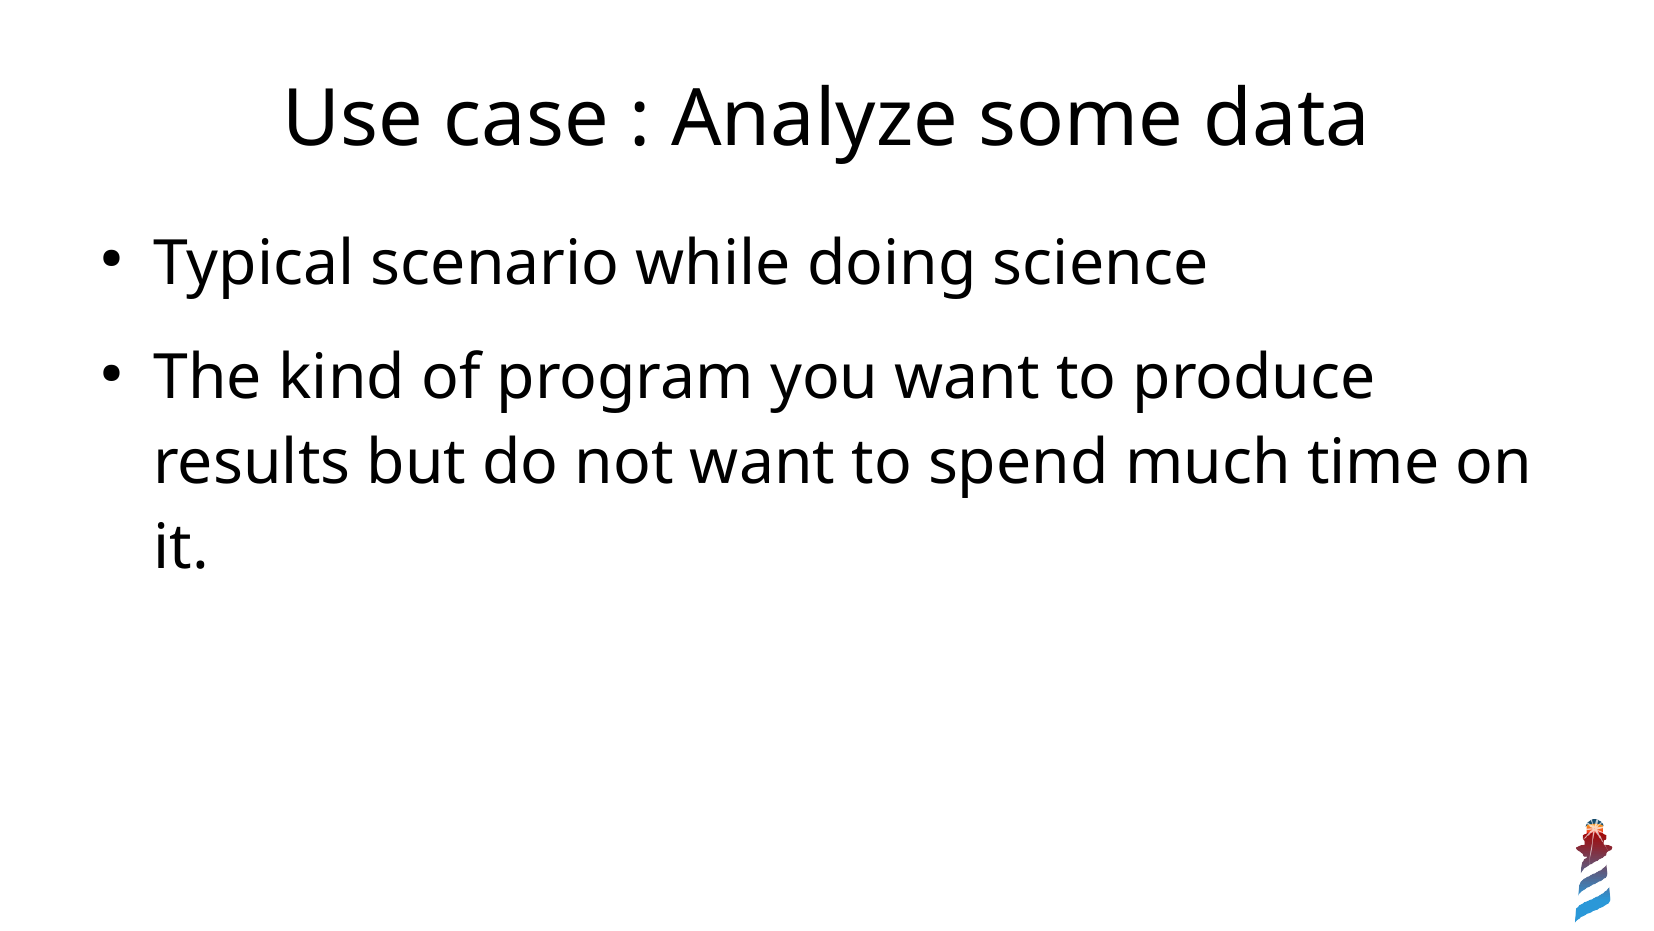

# Use case : Analyze some data
Typical scenario while doing science
The kind of program you want to produce results but do not want to spend much time on it.